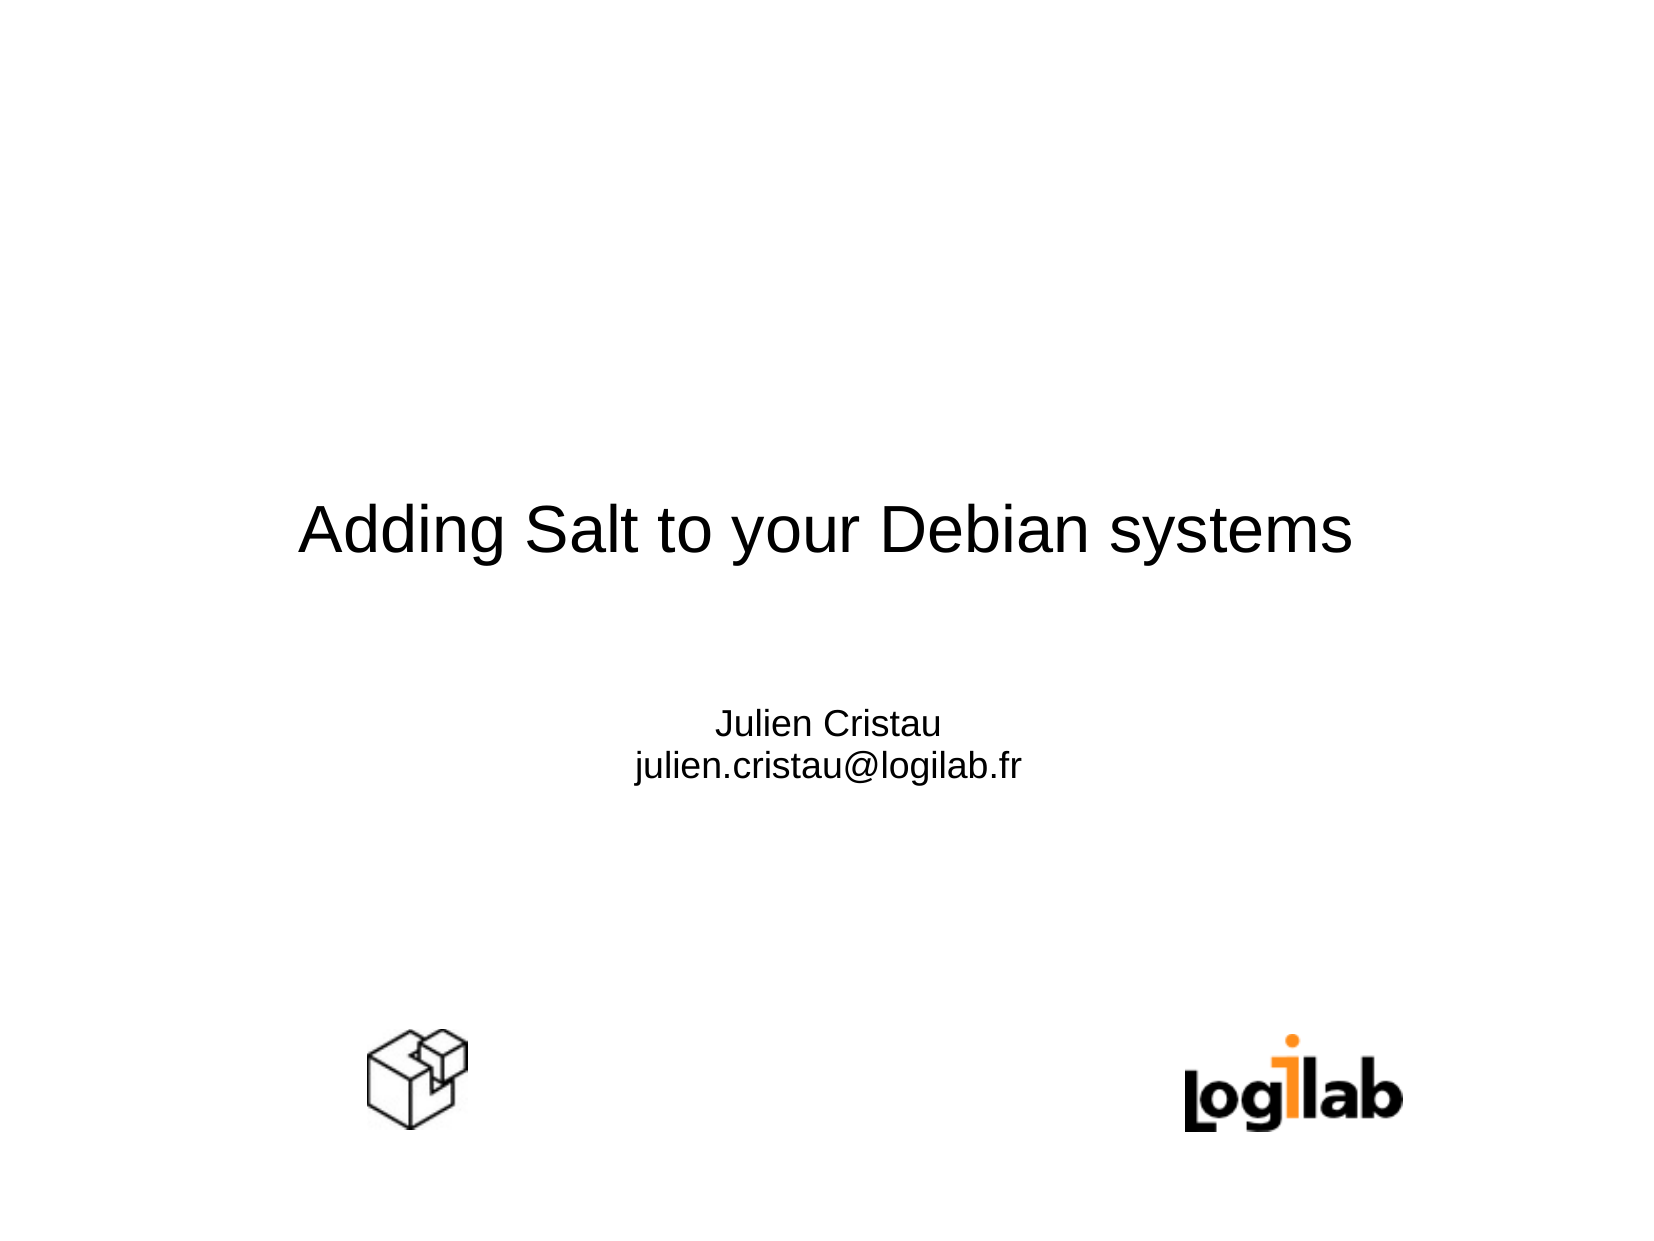

# Adding Salt to your Debian systems
Julien Cristau
julien.cristau@logilab.fr